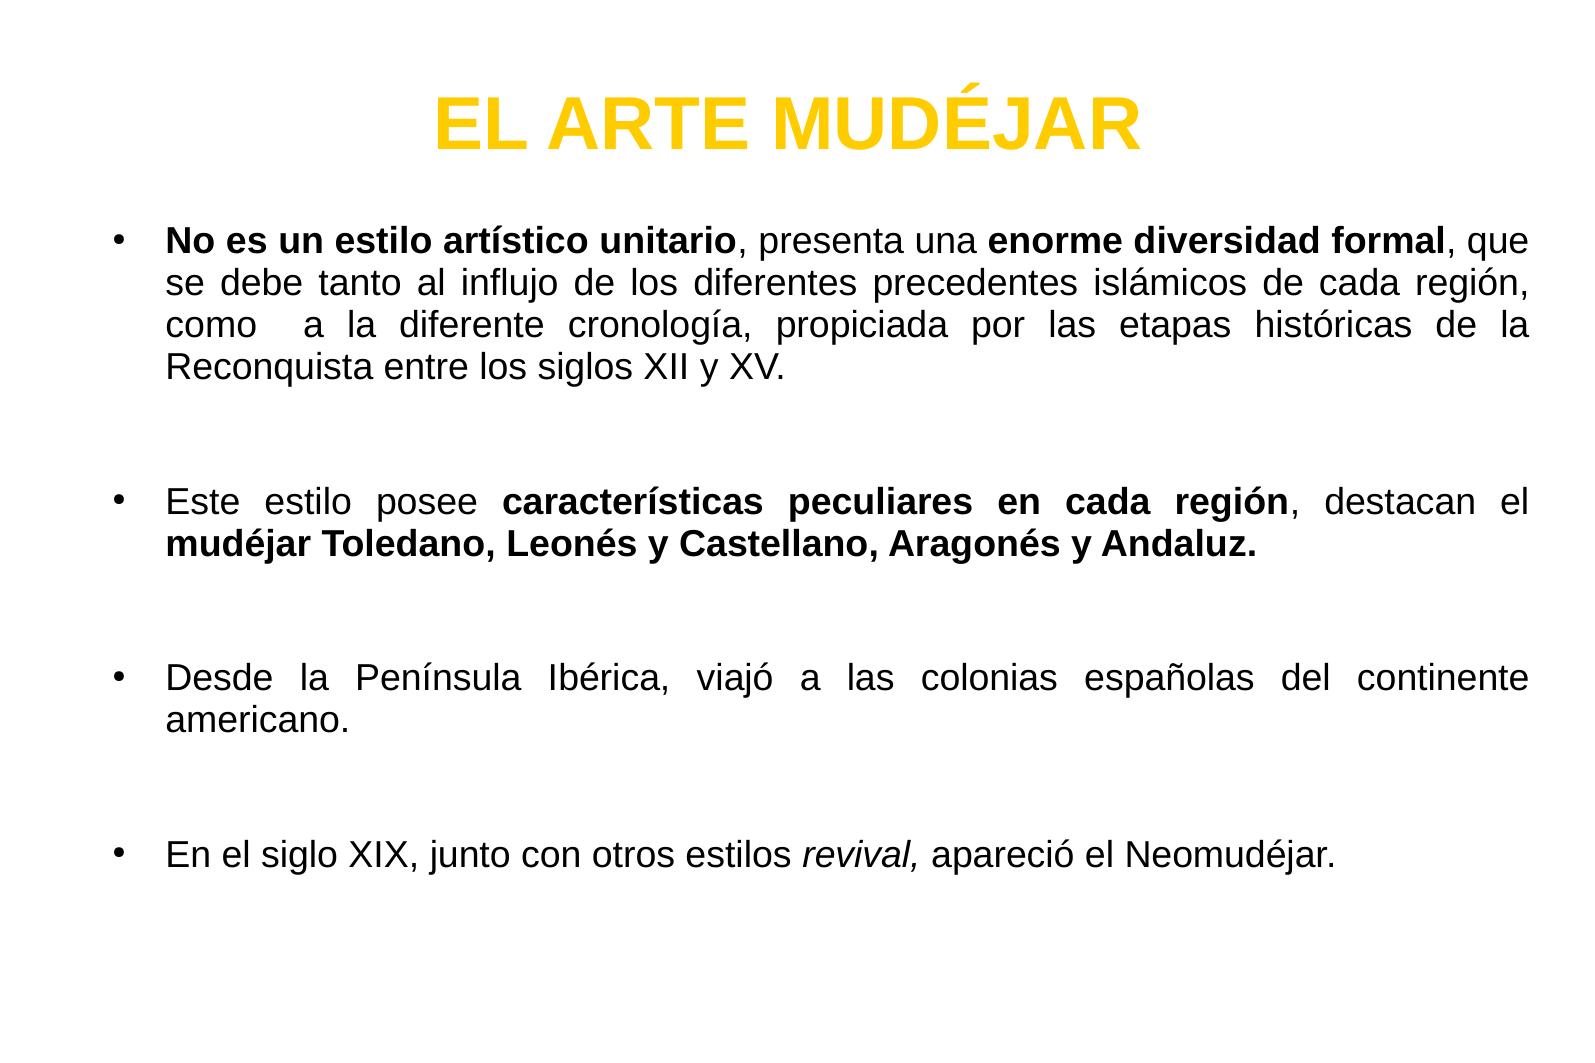

# EL ARTE MUDÉJAR
No es un estilo artístico unitario, presenta una enorme diversidad formal, que se debe tanto al influjo de los diferentes precedentes islámicos de cada región, como a la diferente cronología, propiciada por las etapas históricas de la Reconquista entre los siglos XII y XV.
Este estilo posee características peculiares en cada región, destacan el mudéjar Toledano, Leonés y Castellano, Aragonés y Andaluz.
Desde la Península Ibérica, viajó a las colonias españolas del continente americano.
En el siglo XIX, junto con otros estilos revival, apareció el Neomudéjar.